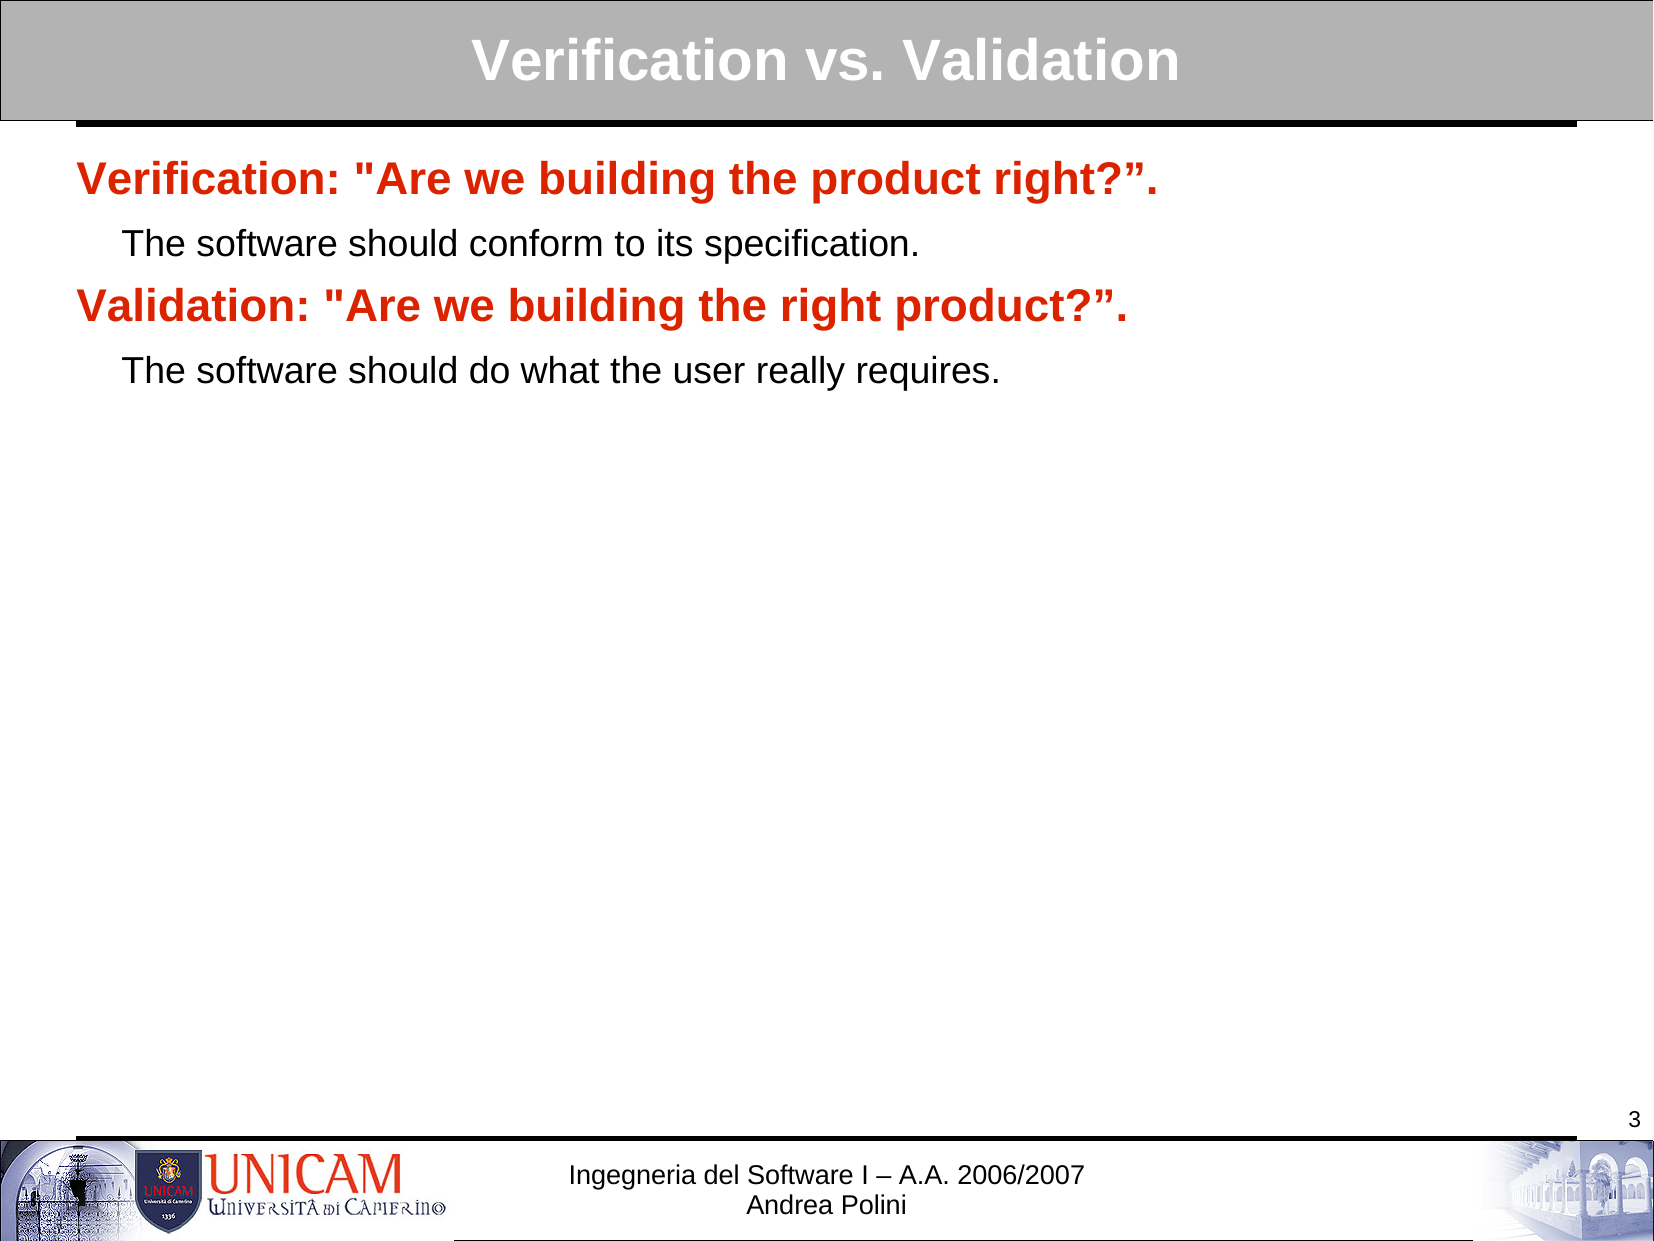

# Verification vs. Validation
Verification: "Are we building the product right?”.
The software should conform to its specification.
Validation: "Are we building the right product?”.
The software should do what the user really requires.
3